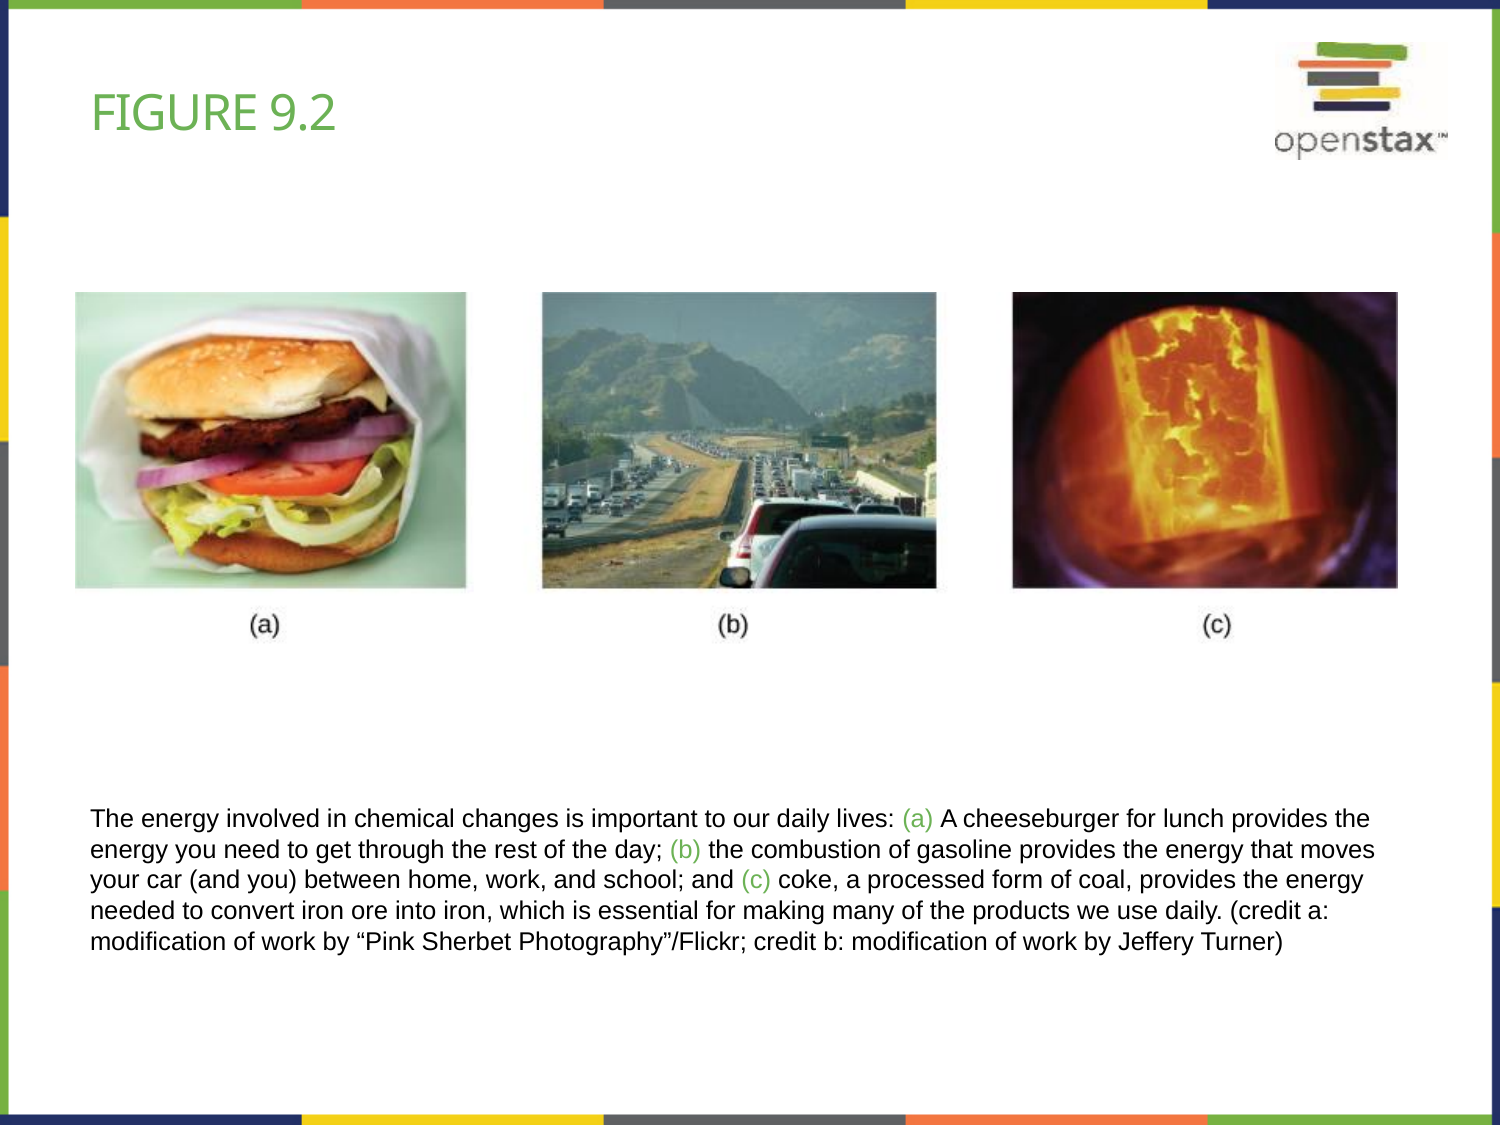

# Figure 9.2
The energy involved in chemical changes is important to our daily lives: (a) A cheeseburger for lunch provides the energy you need to get through the rest of the day; (b) the combustion of gasoline provides the energy that moves your car (and you) between home, work, and school; and (c) coke, a processed form of coal, provides the energy needed to convert iron ore into iron, which is essential for making many of the products we use daily. (credit a: modification of work by “Pink Sherbet Photography”/Flickr; credit b: modification of work by Jeffery Turner)